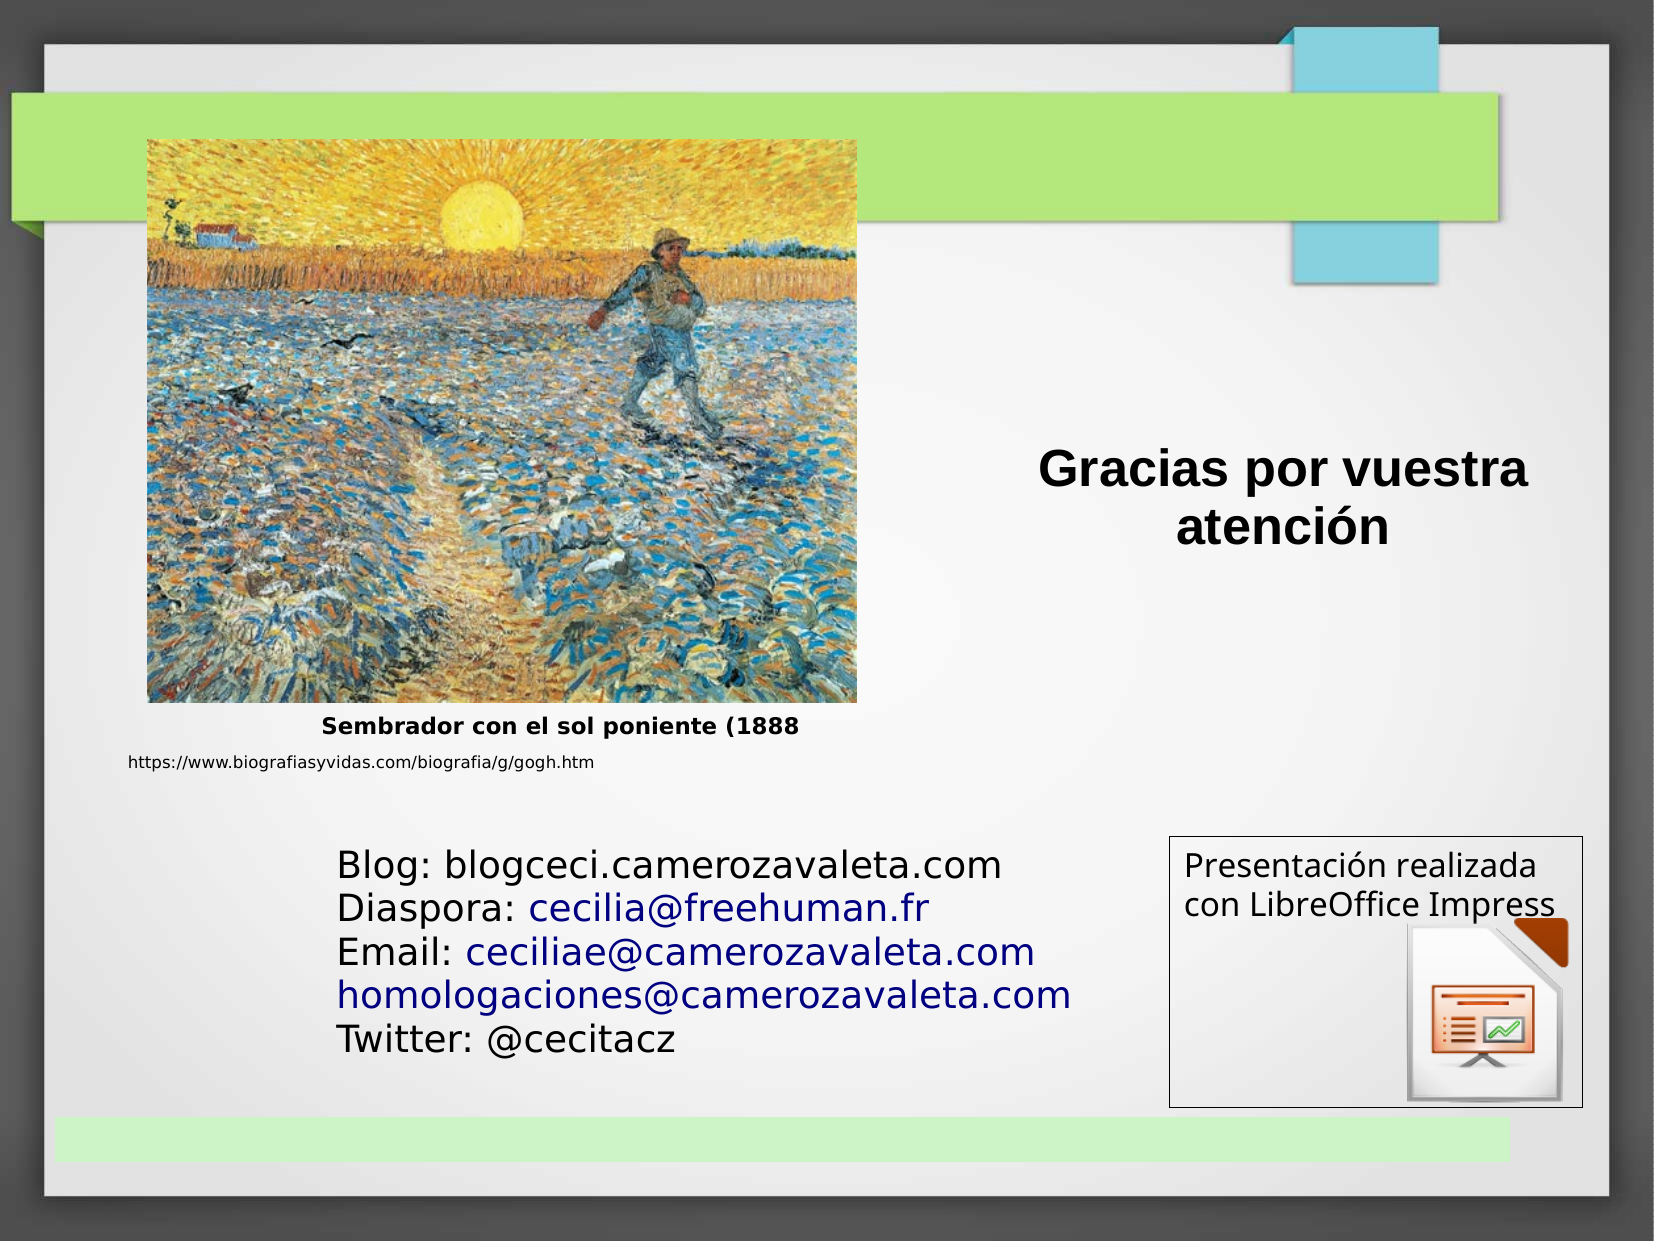

# Gracias por vuestra atención
Sembrador con el sol poniente (1888
https://www.biografiasyvidas.com/biografia/g/gogh.htm
Blog: blogceci.camerozavaleta.com
Diaspora: cecilia@freehuman.fr
Email: ceciliae@camerozavaleta.com
homologaciones@camerozavaleta.com
Twitter: @cecitacz
Presentación realizada con LibreOffice Impress